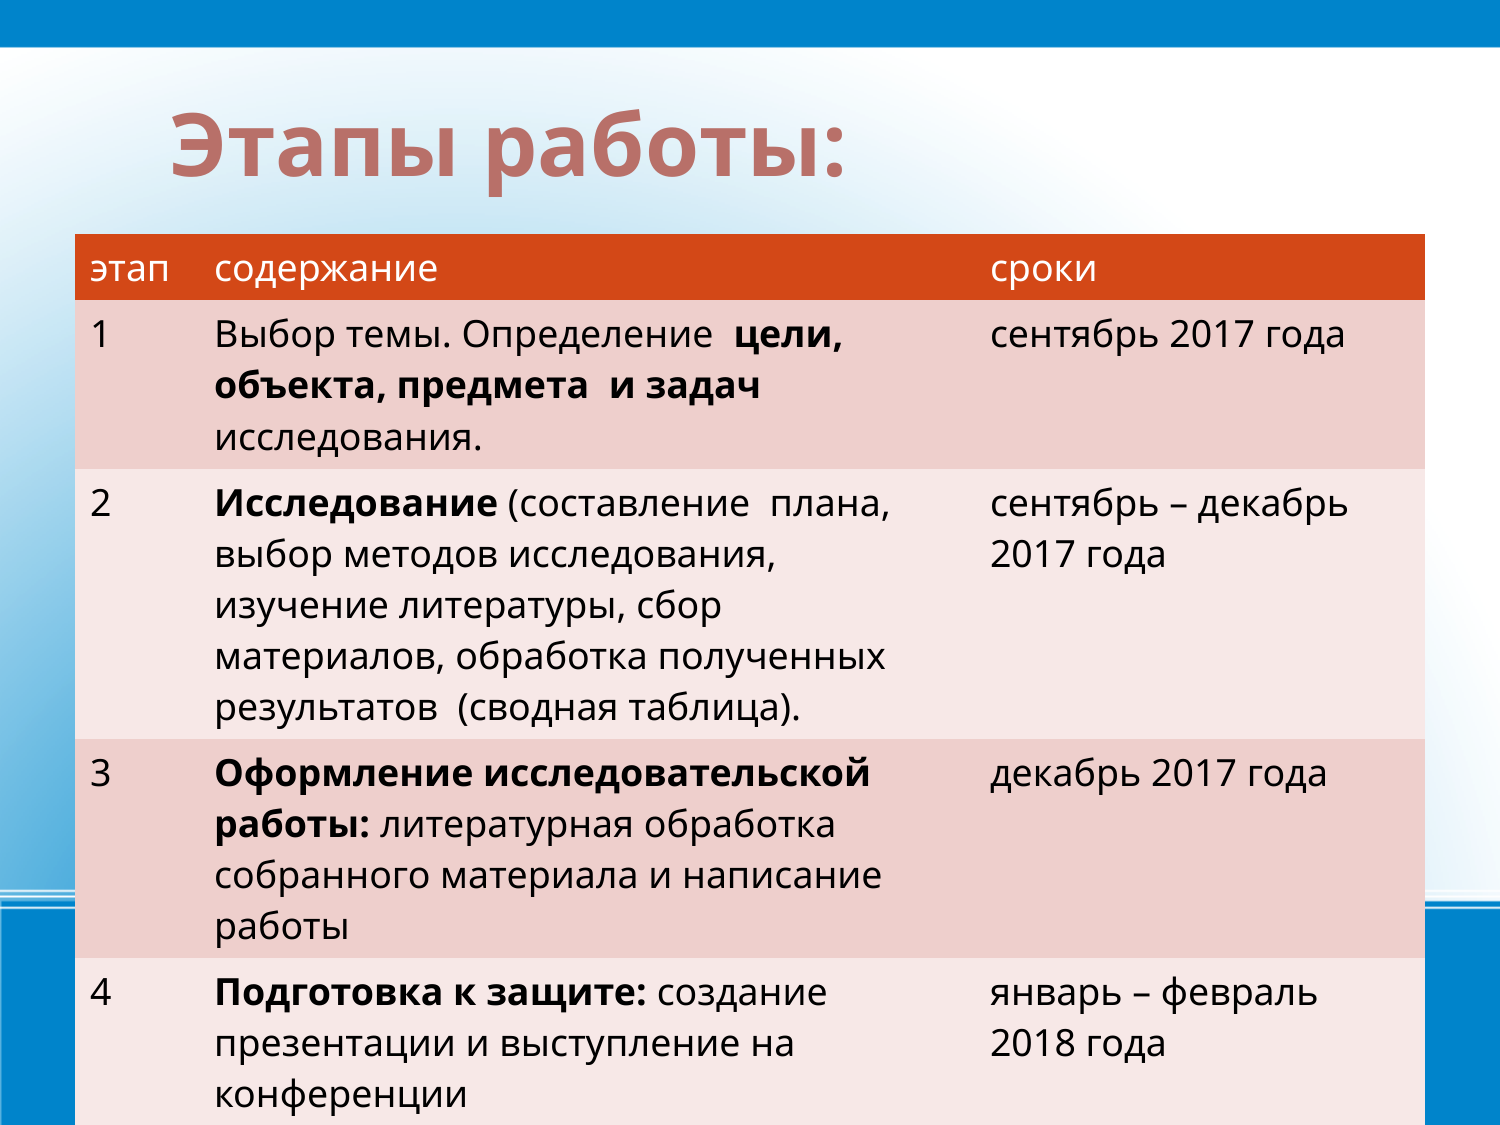

# Этапы работы:
| этап | содержание | сроки |
| --- | --- | --- |
| 1 | Выбор темы. Определение цели, объекта, предмета и задач исследования. | сентябрь 2017 года |
| 2 | Исследование (составление плана, выбор методов исследования, изучение литературы, сбор материалов, обработка полученных результатов (сводная таблица). | сентябрь – декабрь 2017 года |
| 3 | Оформление исследовательской работы: литературная обработка собранного материала и написание работы | декабрь 2017 года |
| 4 | Подготовка к защите: создание презентации и выступление на конференции | январь – февраль 2018 года |